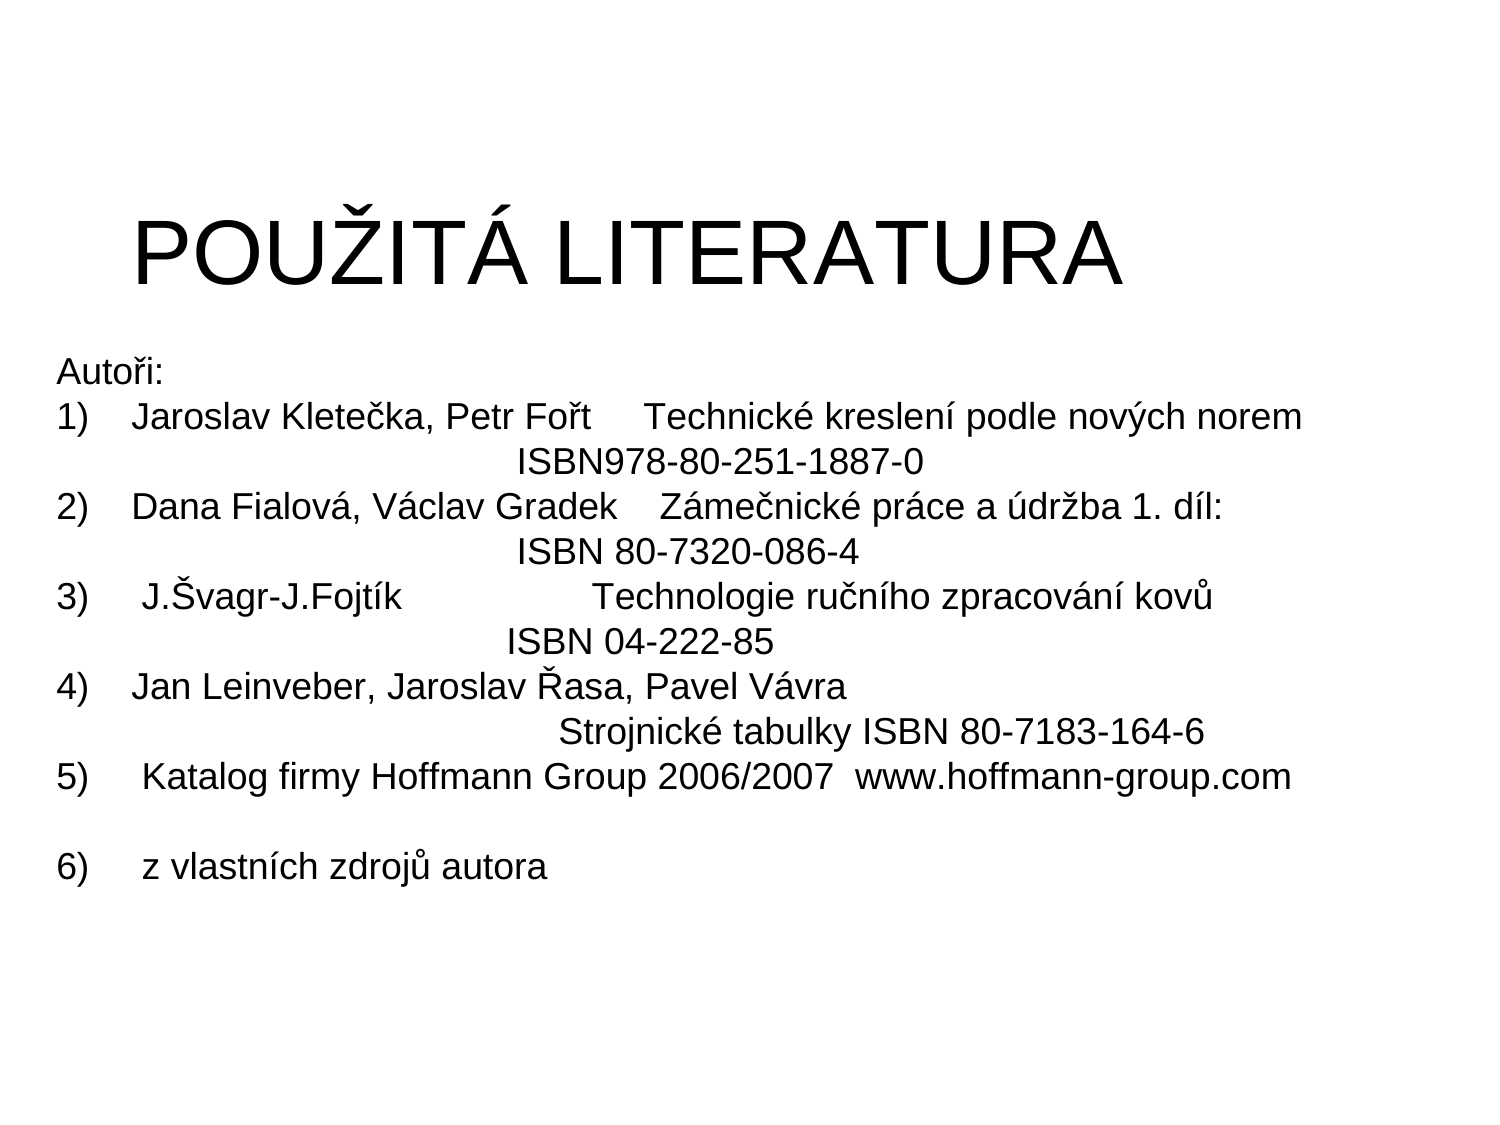

# POUŽITÁ LITERATURA Autoři: 1)	Jaroslav Kletečka, Petr Fořt Technické kreslení podle nových norem ISBN978-80-251-1887-0 2)	Dana Fialová, Václav Gradek Zámečnické práce a údržba 1. díl: ISBN 80-7320-086-4 3) 	 J.Švagr-J.Fojtík			 Technologie ručního zpracování kovů ISBN 04-222-85 4) 	Jan Leinveber, Jaroslav Řasa, Pavel Vávra Strojnické tabulky ISBN 80-7183-164-6 5) 	 Katalog firmy Hoffmann Group 2006/2007 www.hoffmann-group.com 6) 	 z vlastních zdrojů autora